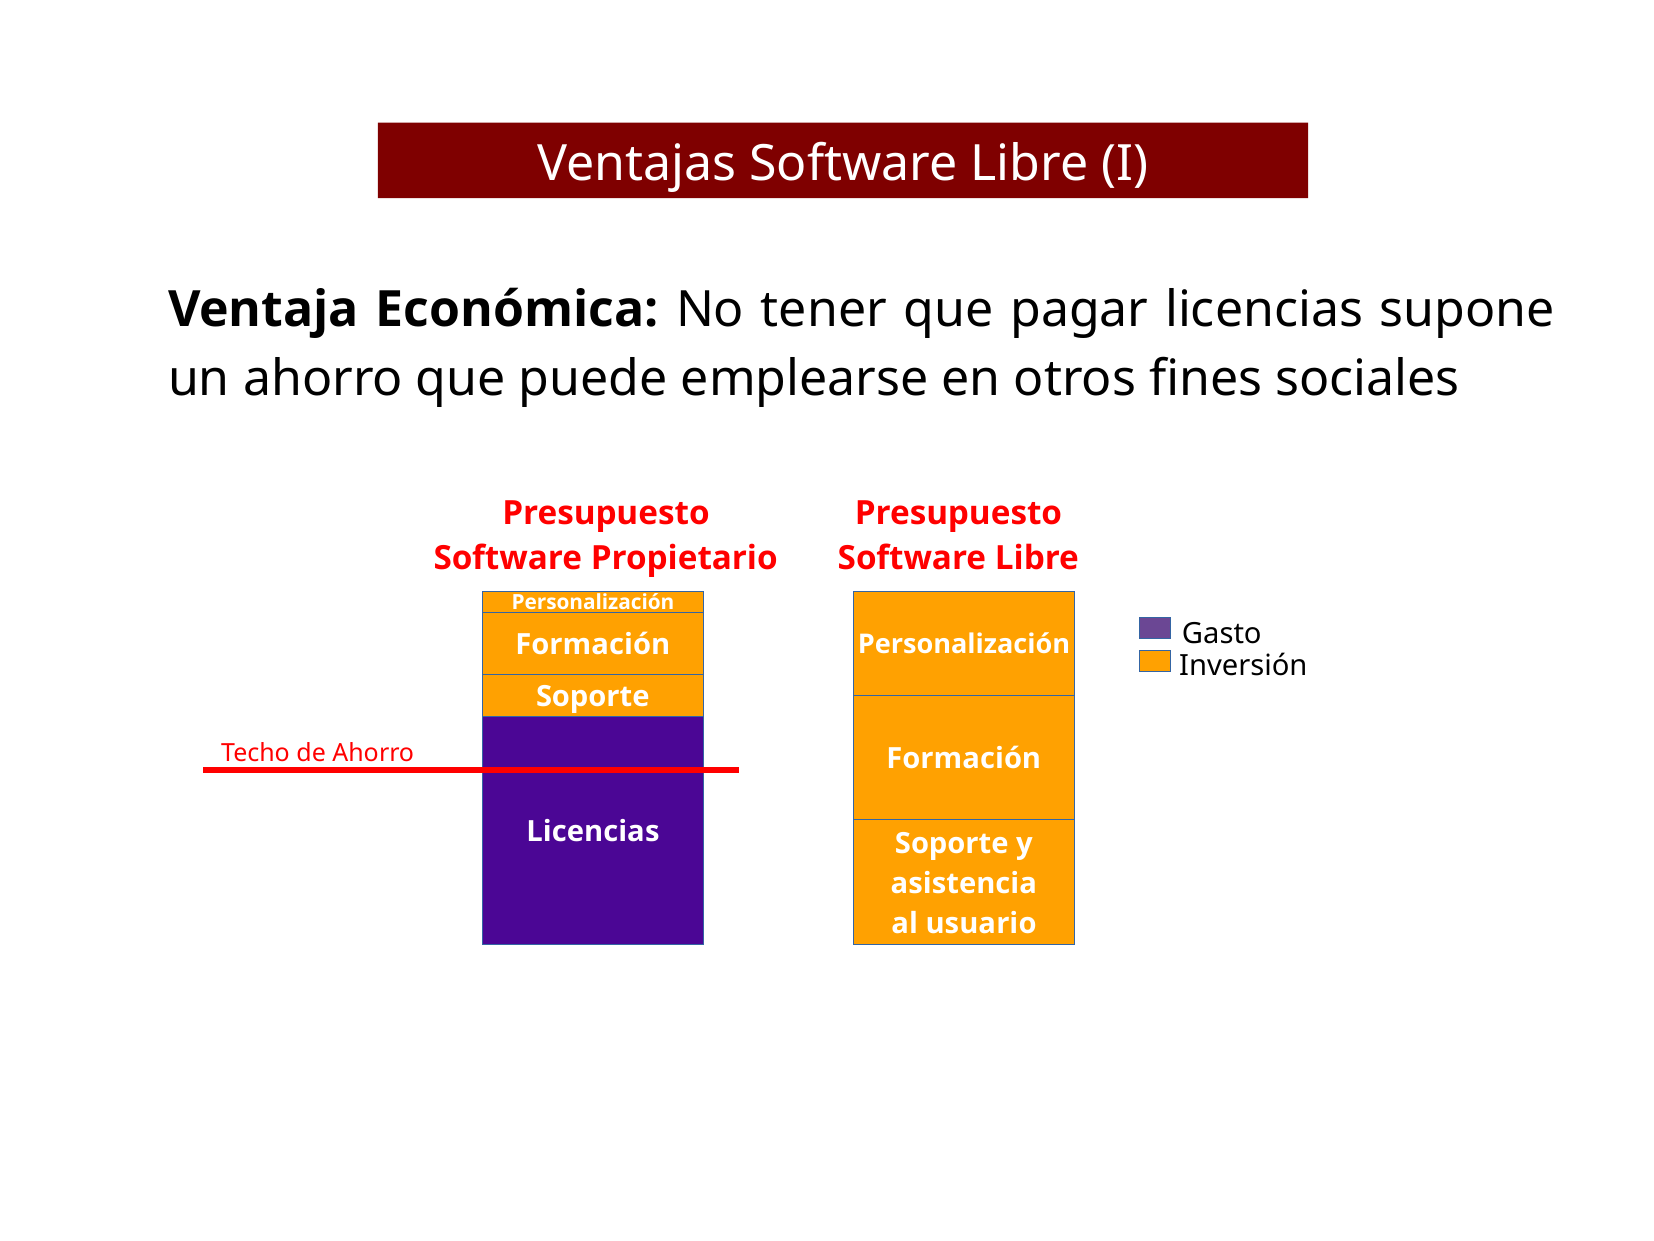

Ventajas Software Libre (I)
Ventaja Económica: No tener que pagar licencias supone un ahorro que puede emplearse en otros fines sociales
Presupuesto
Software Propietario
Presupuesto
Software Libre
Personalización
Personalización
Gasto
Formación
Inversión
Soporte
Formación
Licencias
Soporte y
asistencia
al usuario
Techo de Ahorro